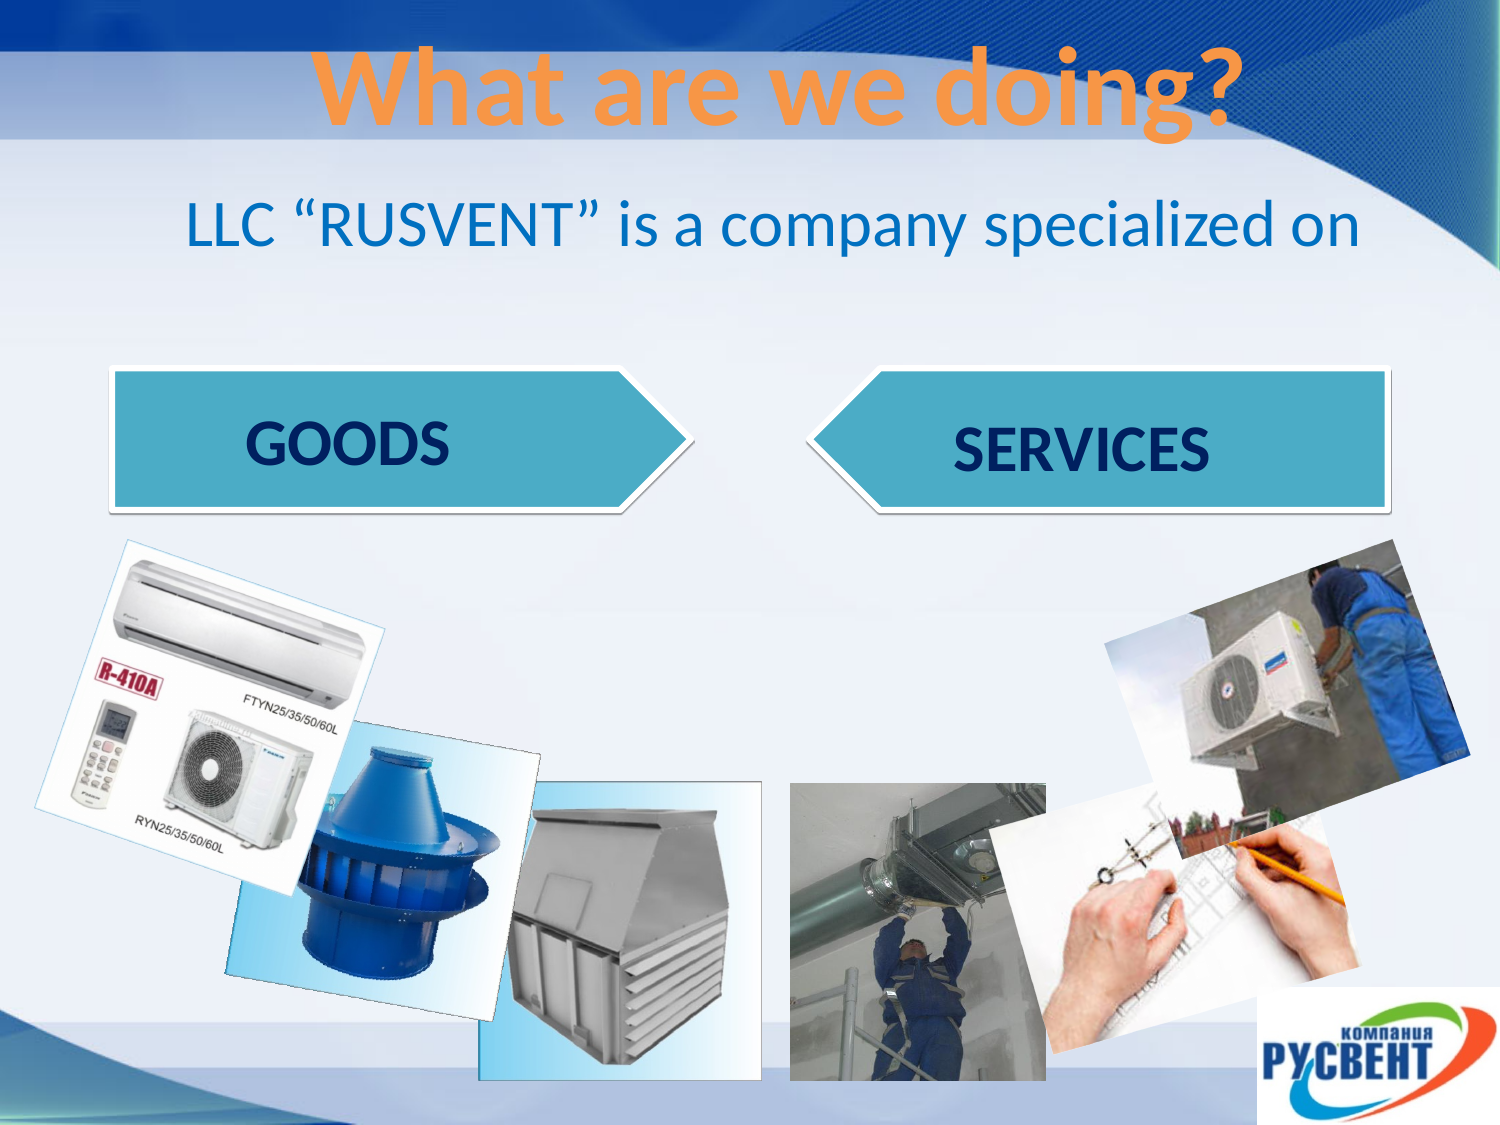

# What are we doing?
LLC “RUSVENT” is a company specialized on
GOODS
SERVICES